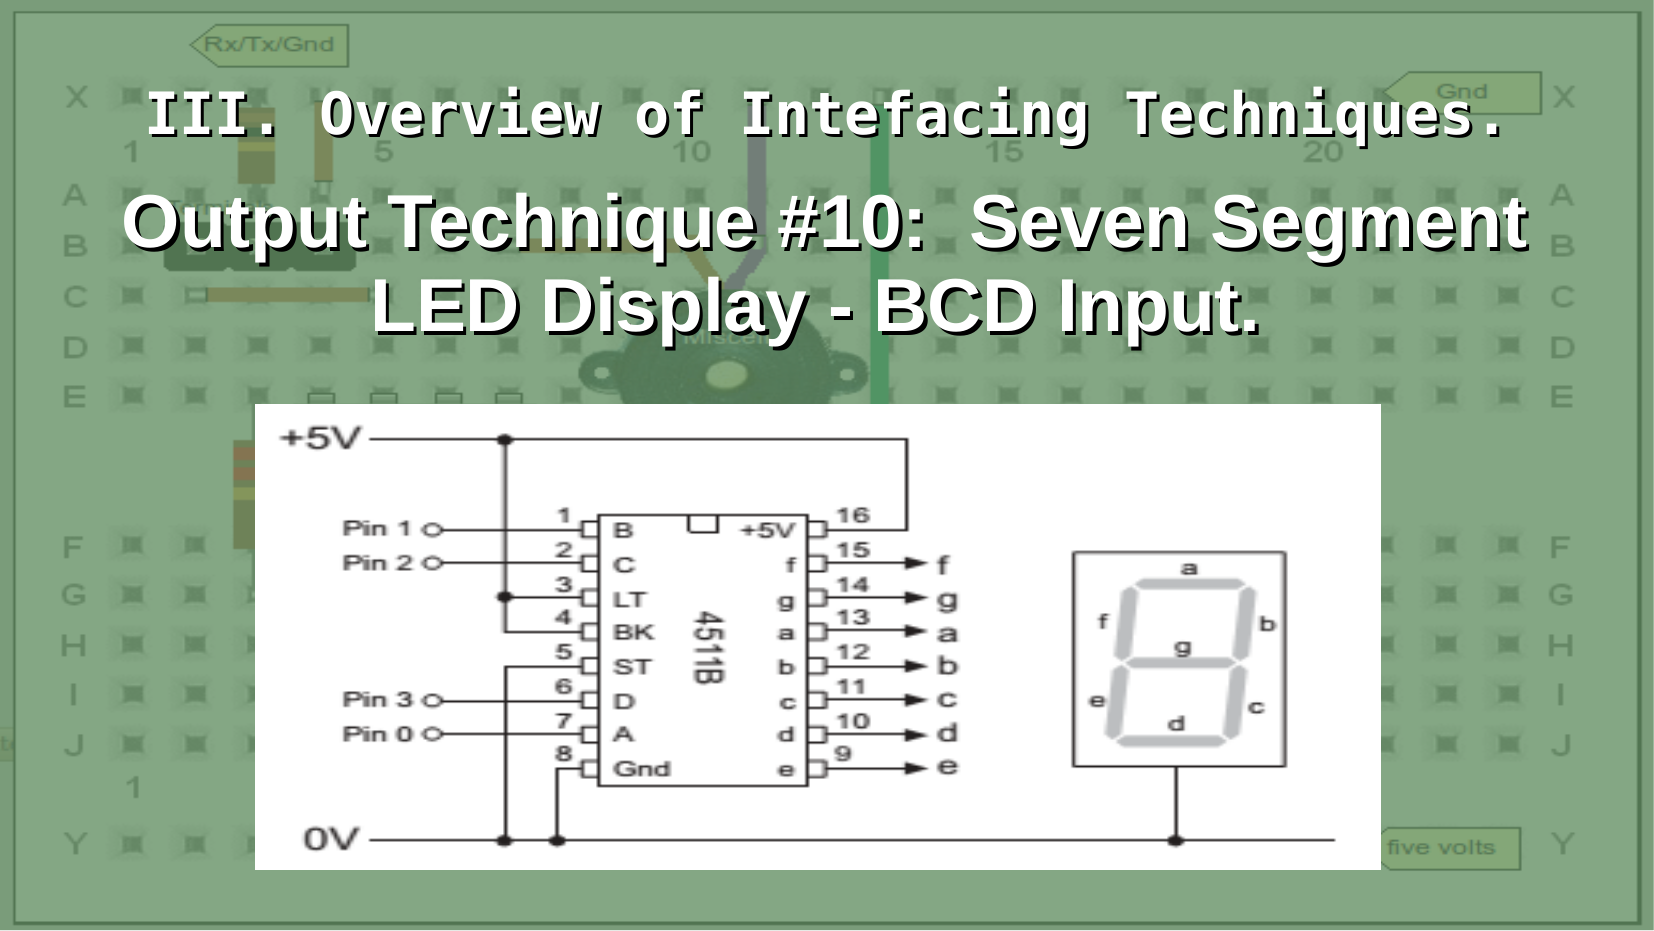

# III. Overview of Intefacing Techniques.
 Output Technique #10: Seven Segment LED Display - BCD Input.